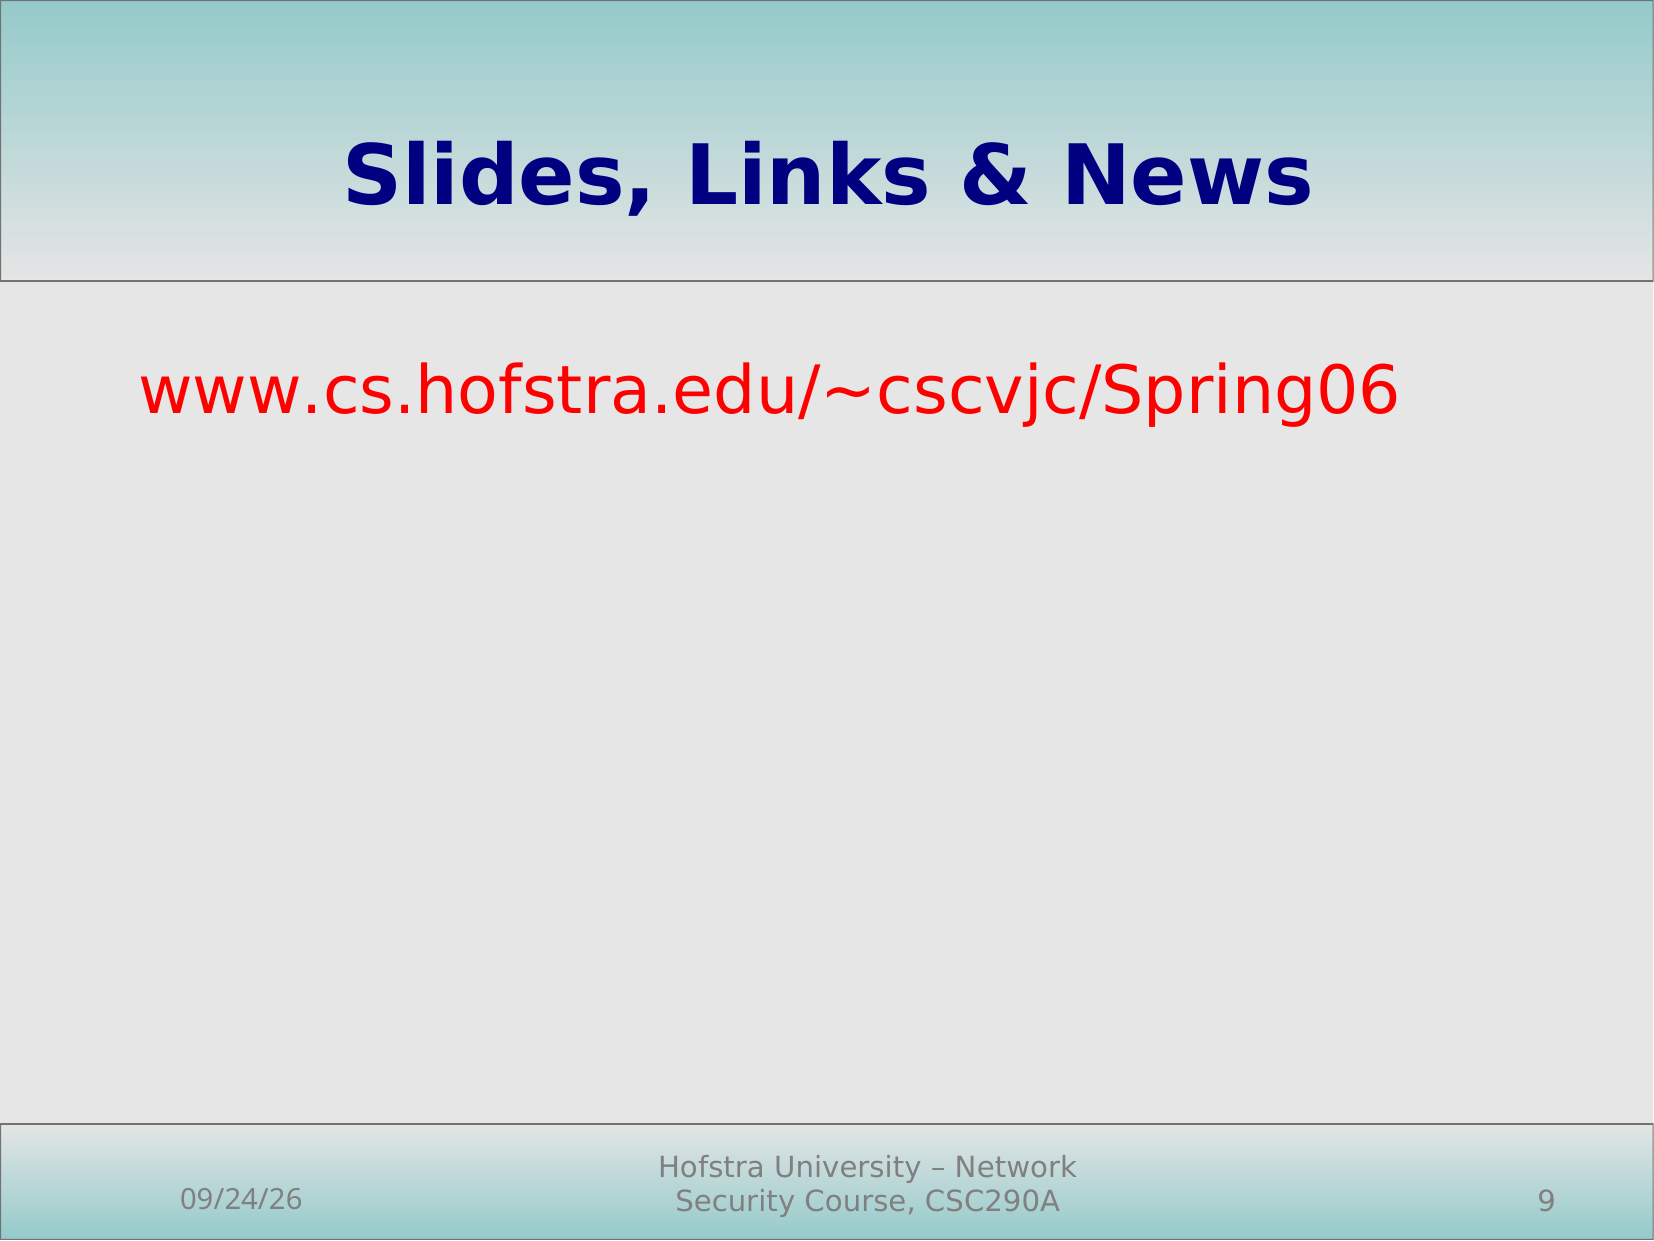

# Slides, Links & News
www.cs.hofstra.edu/~cscvjc/Spring06
9